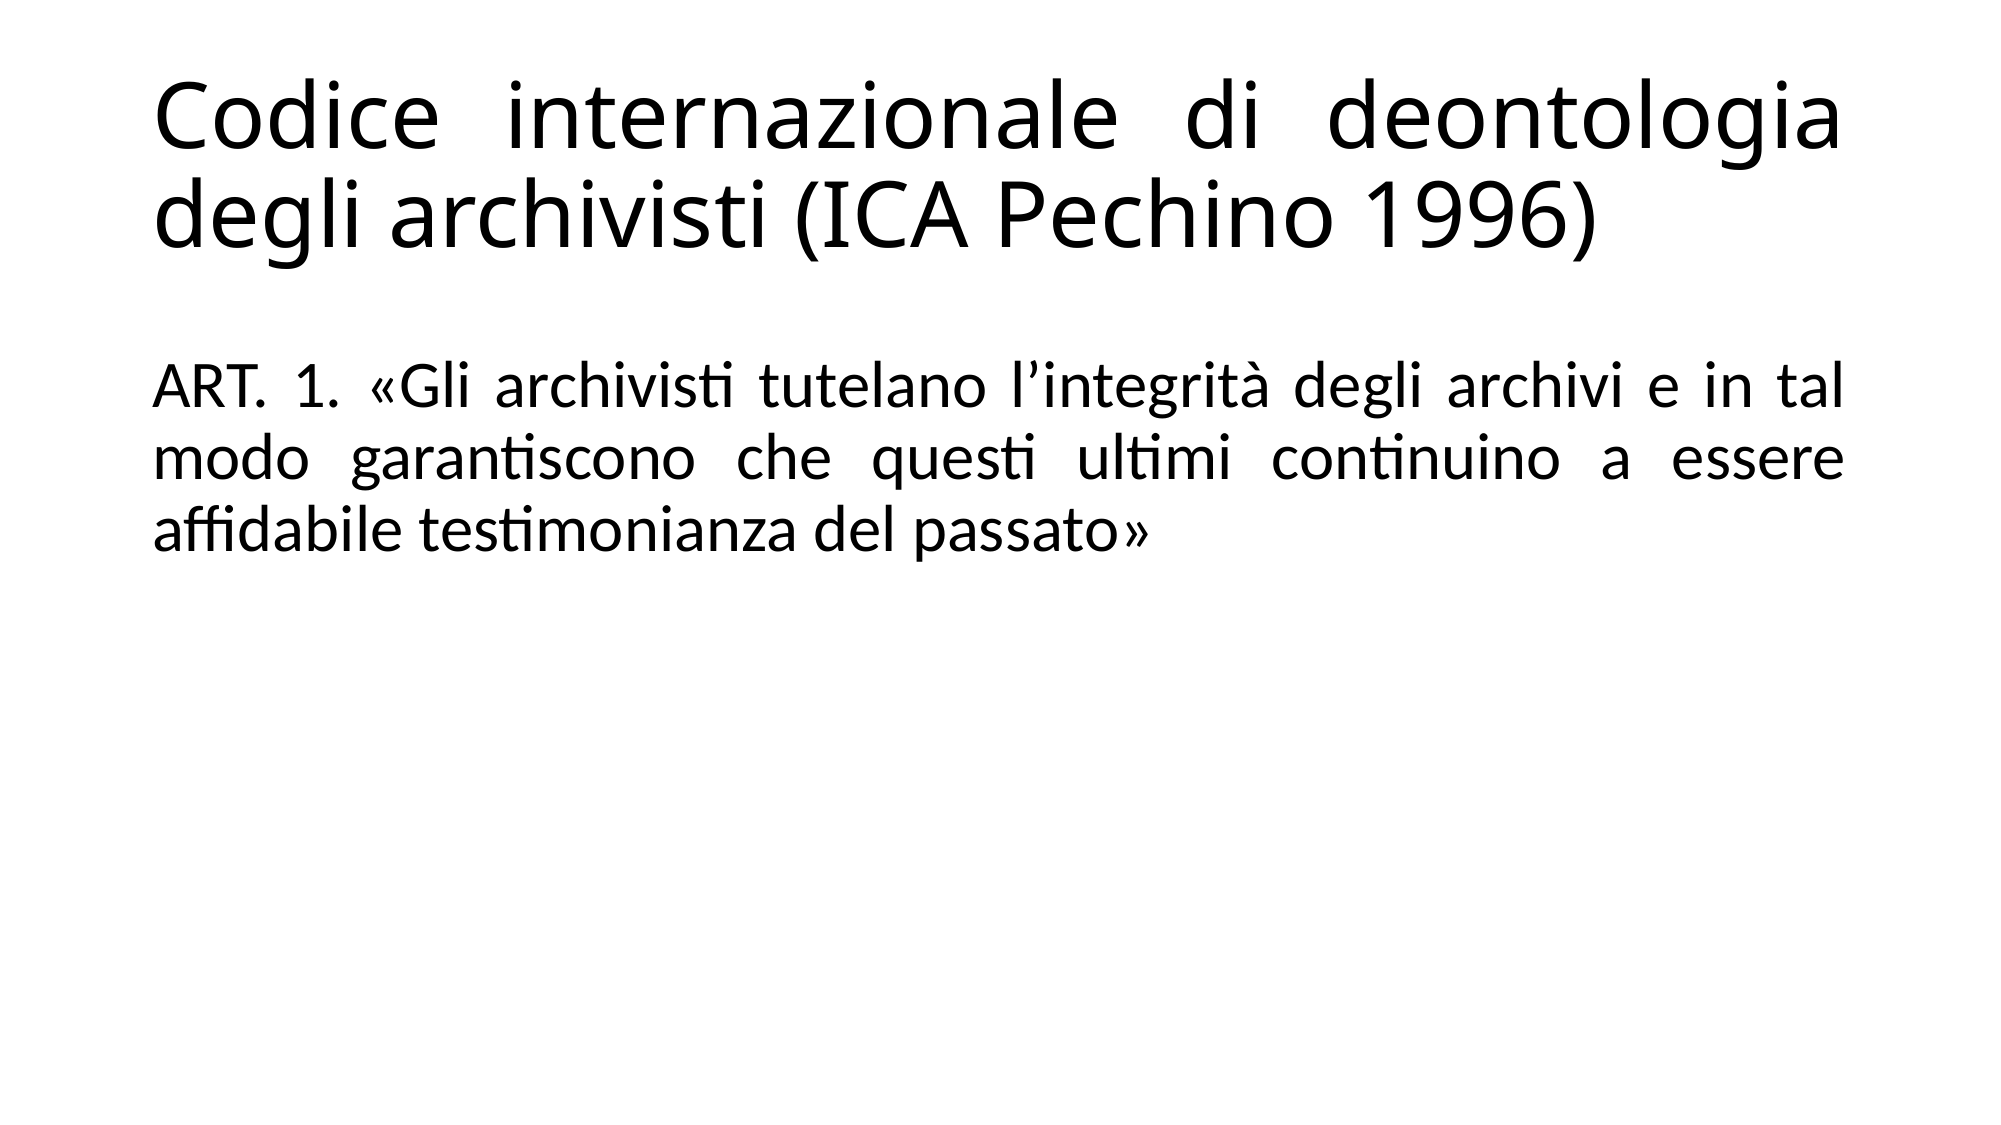

# Codice internazionale di deontologia degli archivisti (ICA Pechino 1996)
ART. 1. «Gli archivisti tutelano l’integrità degli archivi e in tal modo garantiscono che questi ultimi continuino a essere affidabile testimonianza del passato»